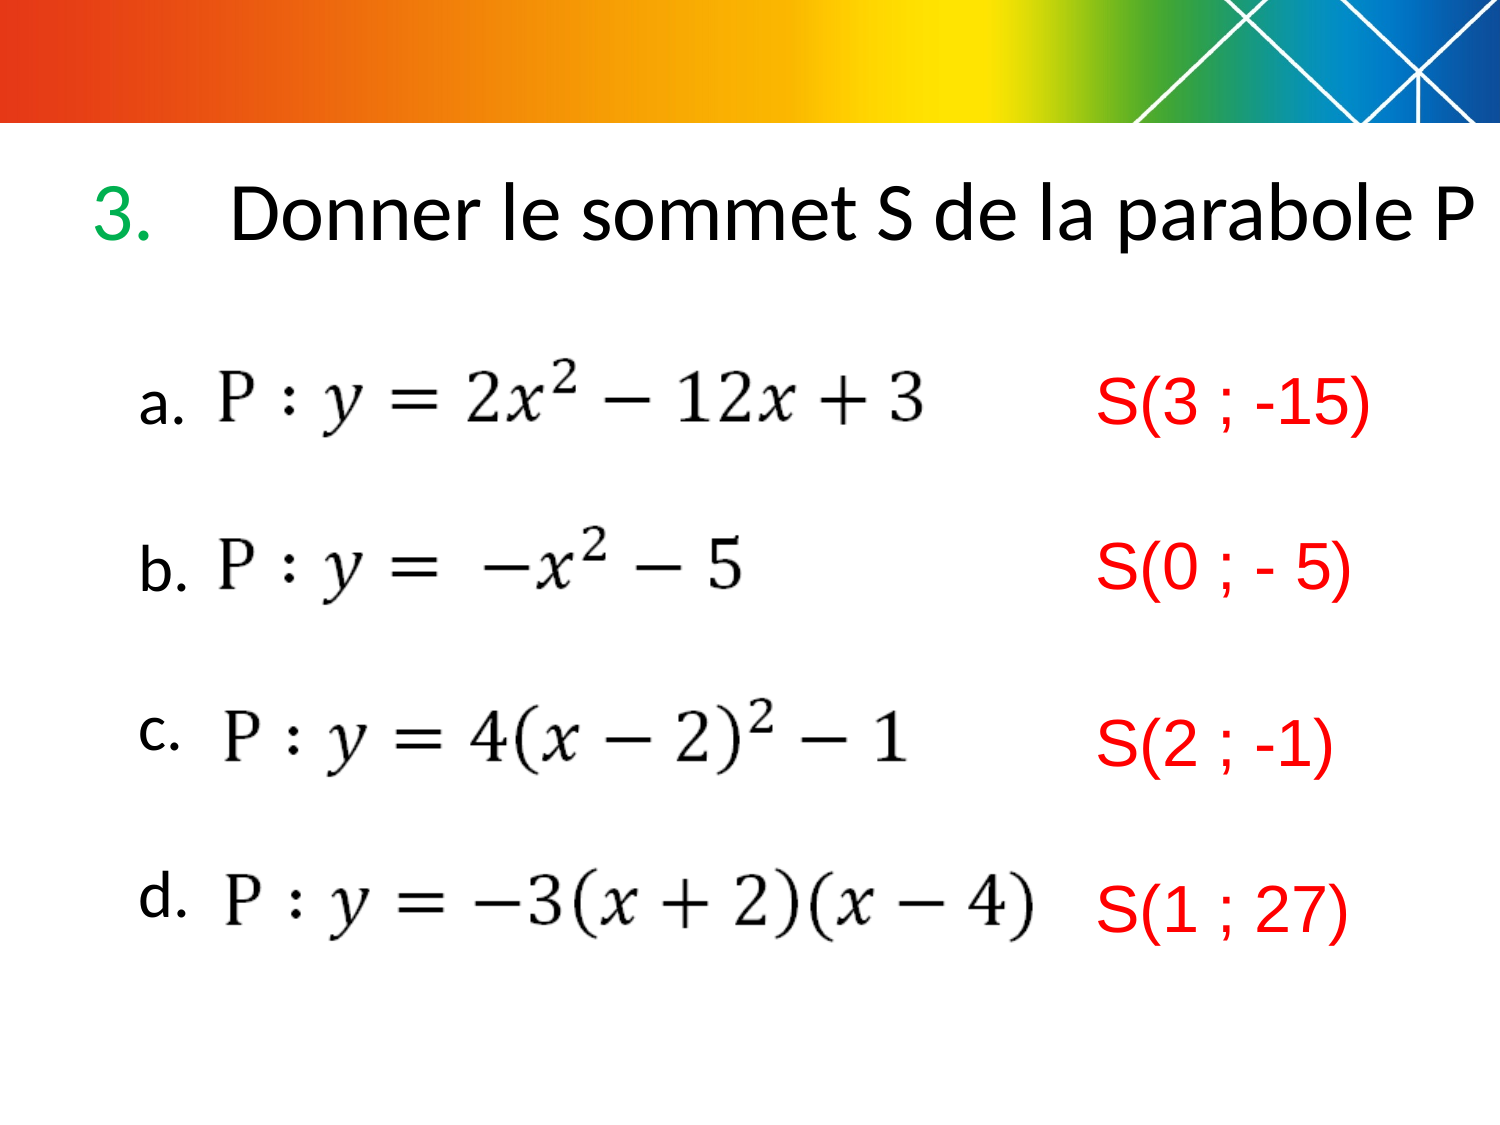

# Donner le sommet S de la parabole P
a.
b.
c.
d.
S(3 ; -15)
S(0 ; - 5)
S(2 ; -1)
S(1 ; 27)